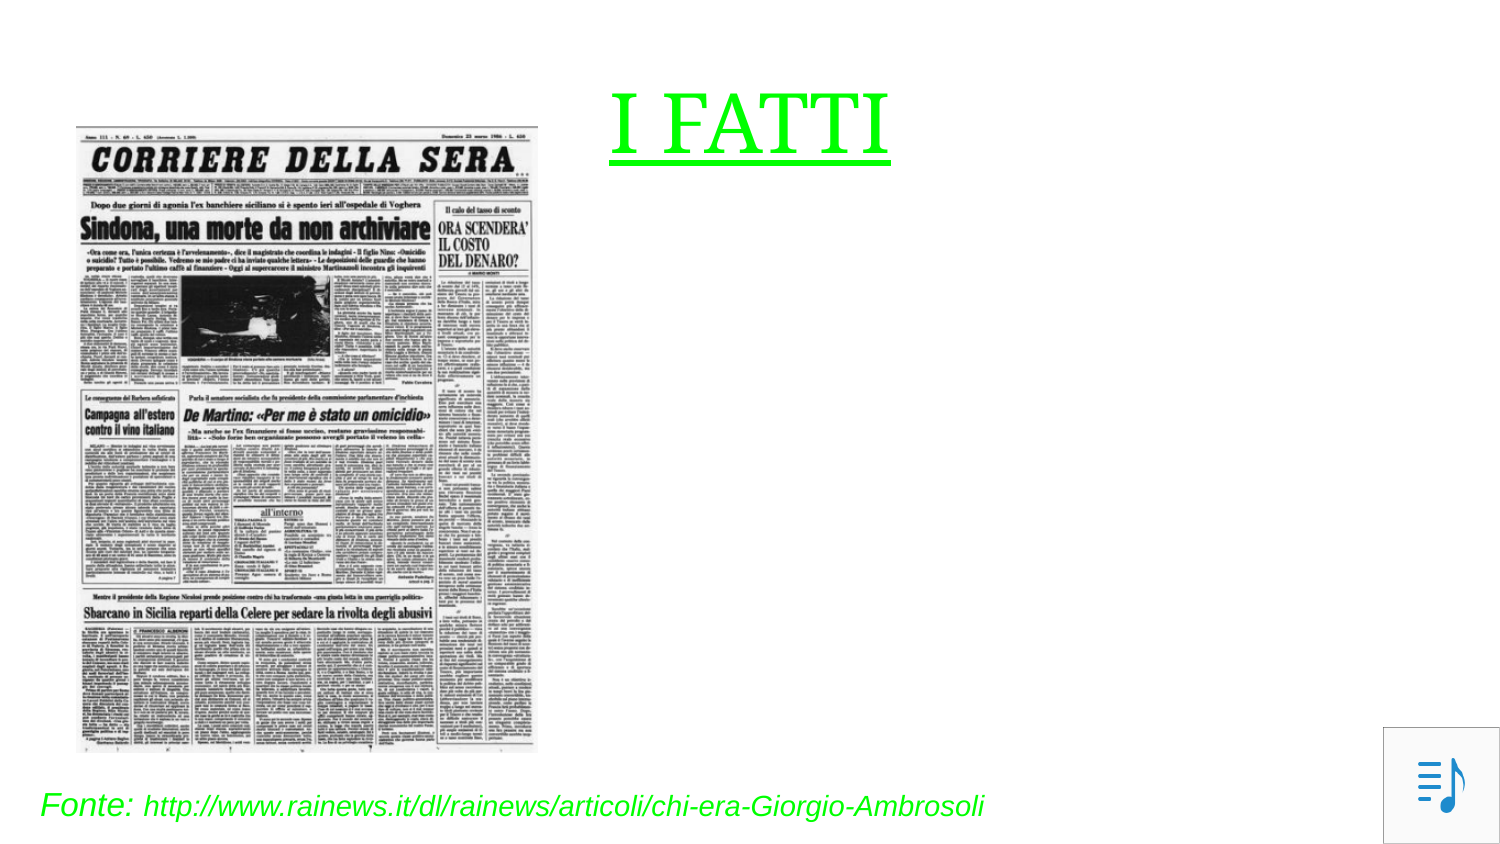

# I FATTI
Il 12 luglio 1979 Ambrosoli avrebbe dovuto sottoscrivere una dichiarazione formale nella quale confermava la necessità di liquidare la banca e l’attribuzione delle responsabilità a Michele Sindona, ma venne ucciso la sera prima dal mafioso italo-americano William Aricò, pagato da Sindona.
Il 18 marzo 1986, a Milano, Michele Sindona venne condannato all'ergastolo per l'omicidio di Ambrosoli. Due giorni dopo venne trovato morto in cella per avvelenamento da cianuro di potassio.
Fonte: http://www.rainews.it/dl/rainews/articoli/chi-era-Giorgio-Ambrosoli